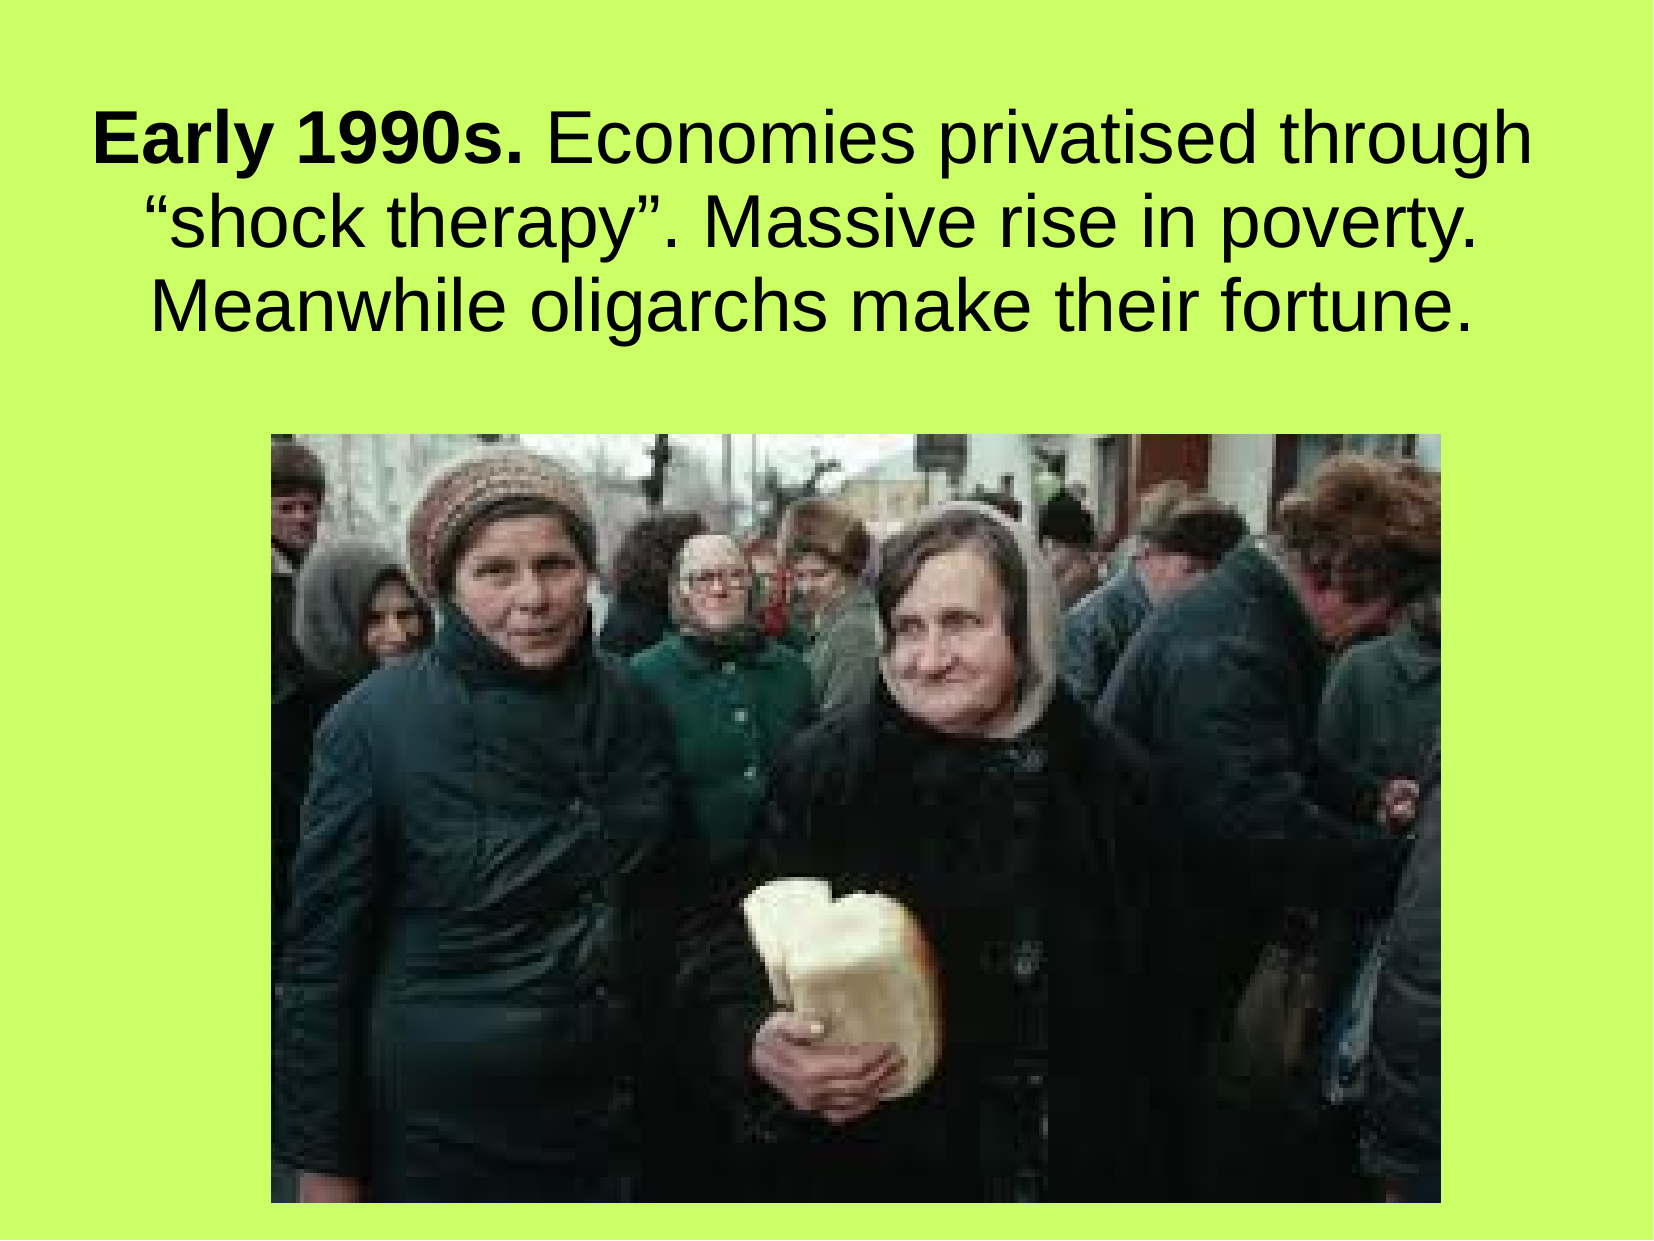

# Early 1990s. Economies privatised through “shock therapy”. Massive rise in poverty. Meanwhile oligarchs make their fortune.